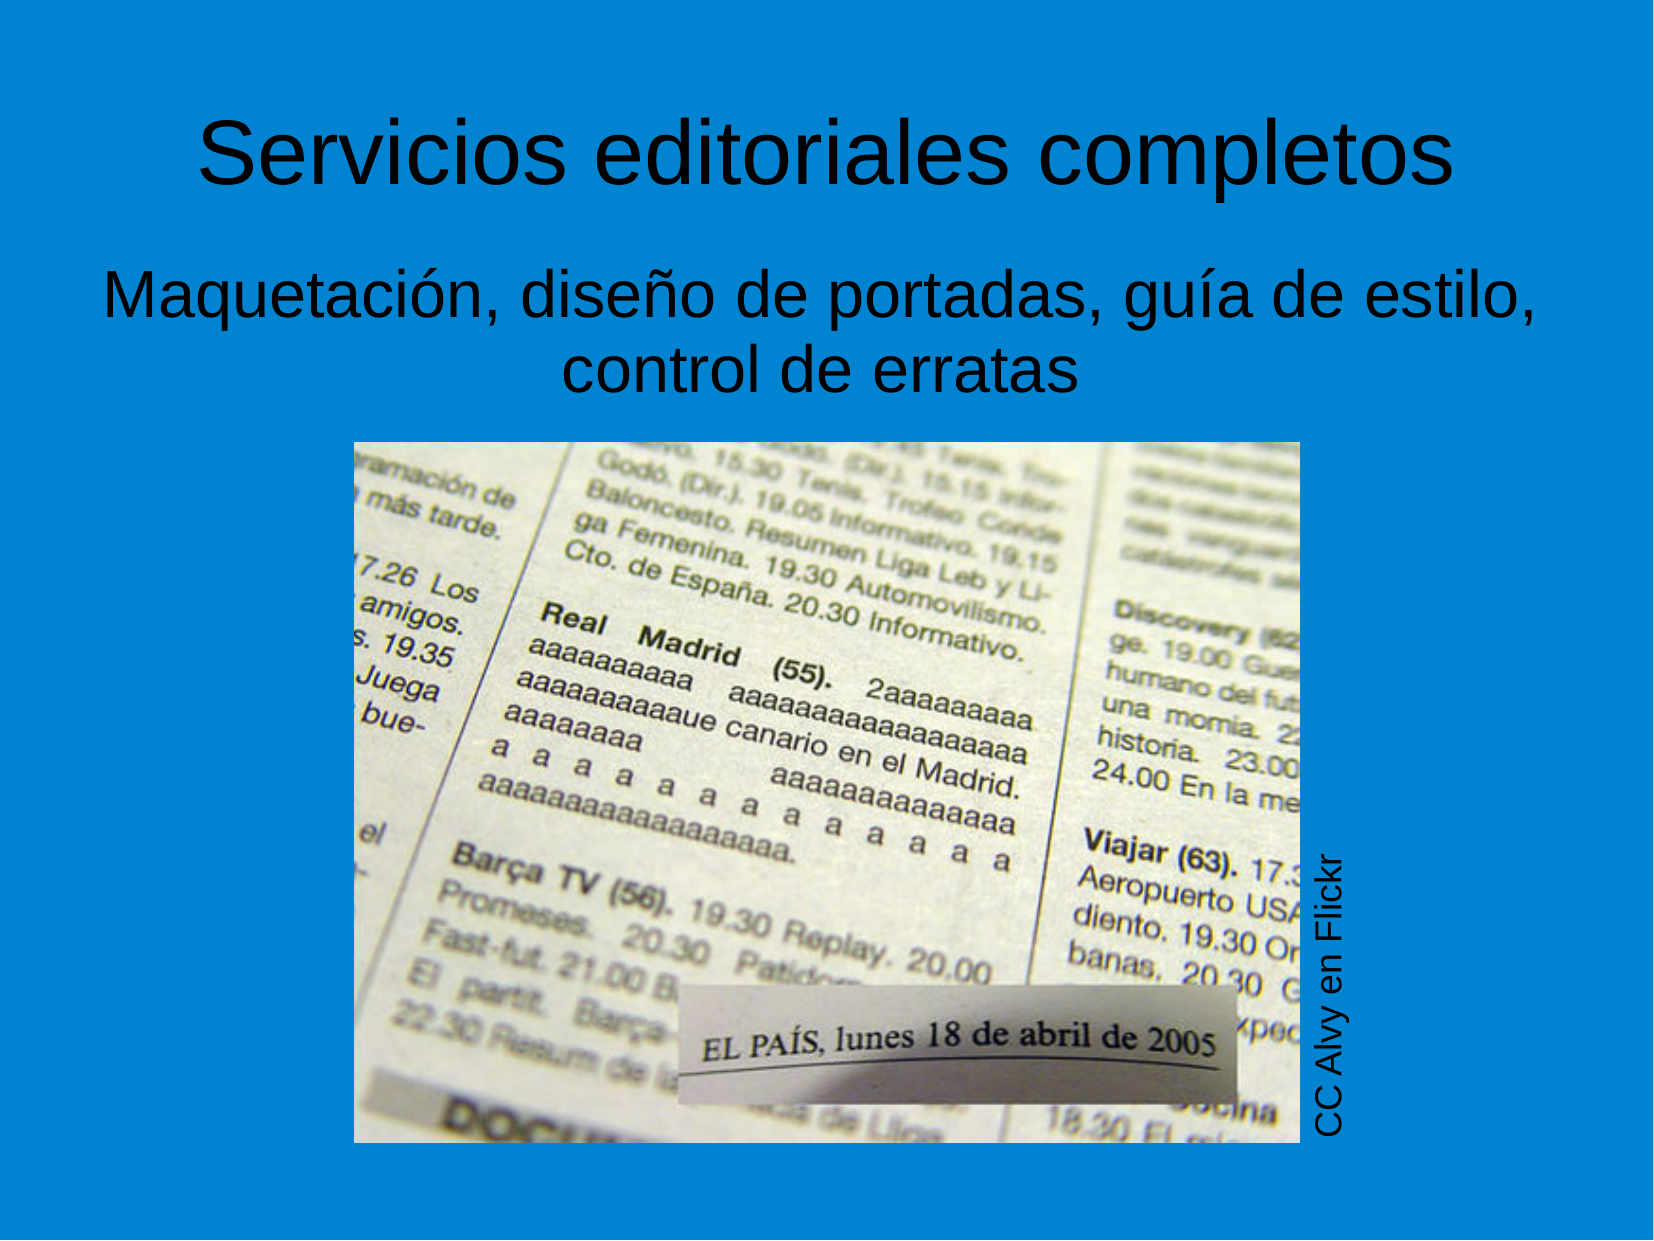

# Servicios editoriales completos
Maquetación, diseño de portadas, guía de estilo, control de erratas
CC Alvy en Flickr